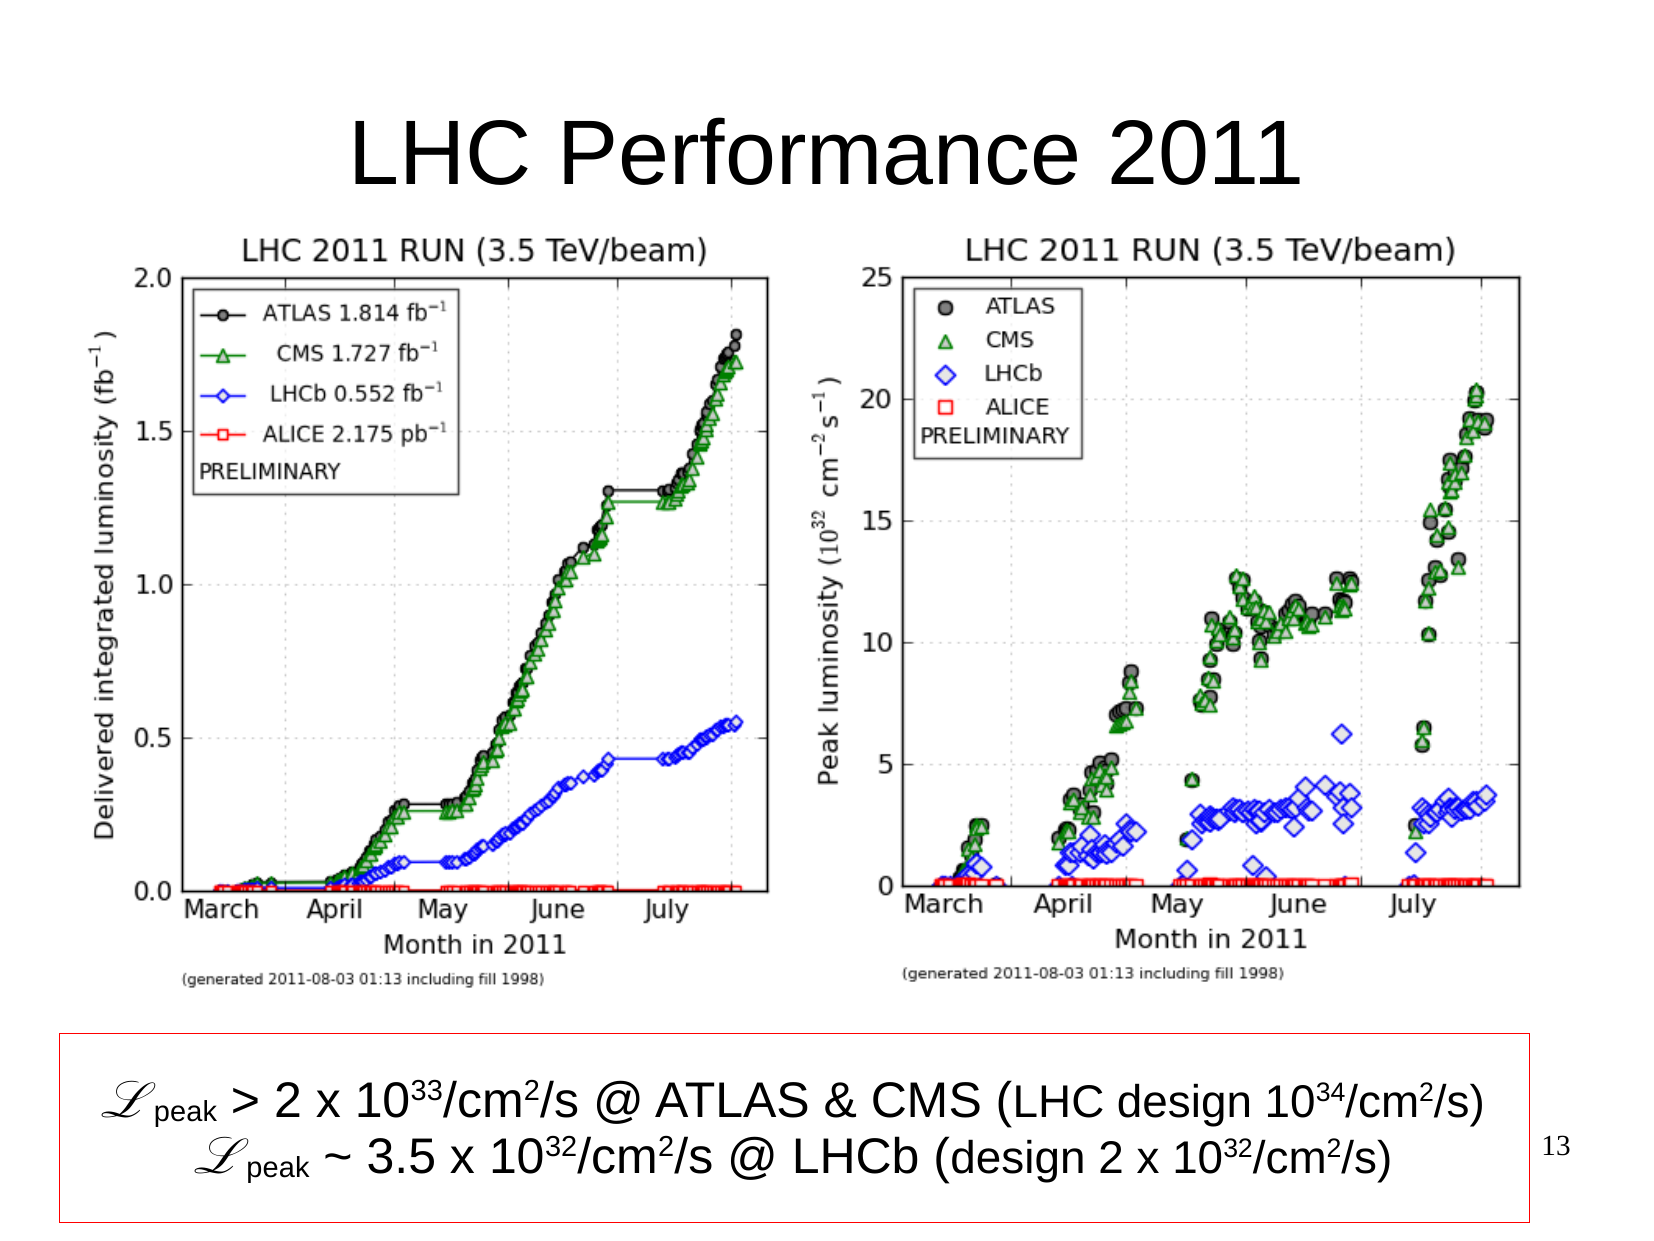

# LHC Performance 2011
ℒpeak > 2 x 1033/cm2/s @ ATLAS & CMS (LHC design 1034/cm2/s)
ℒpeak ~ 3.5 x 1032/cm2/s @ LHCb (design 2 x 1032/cm2/s)
13